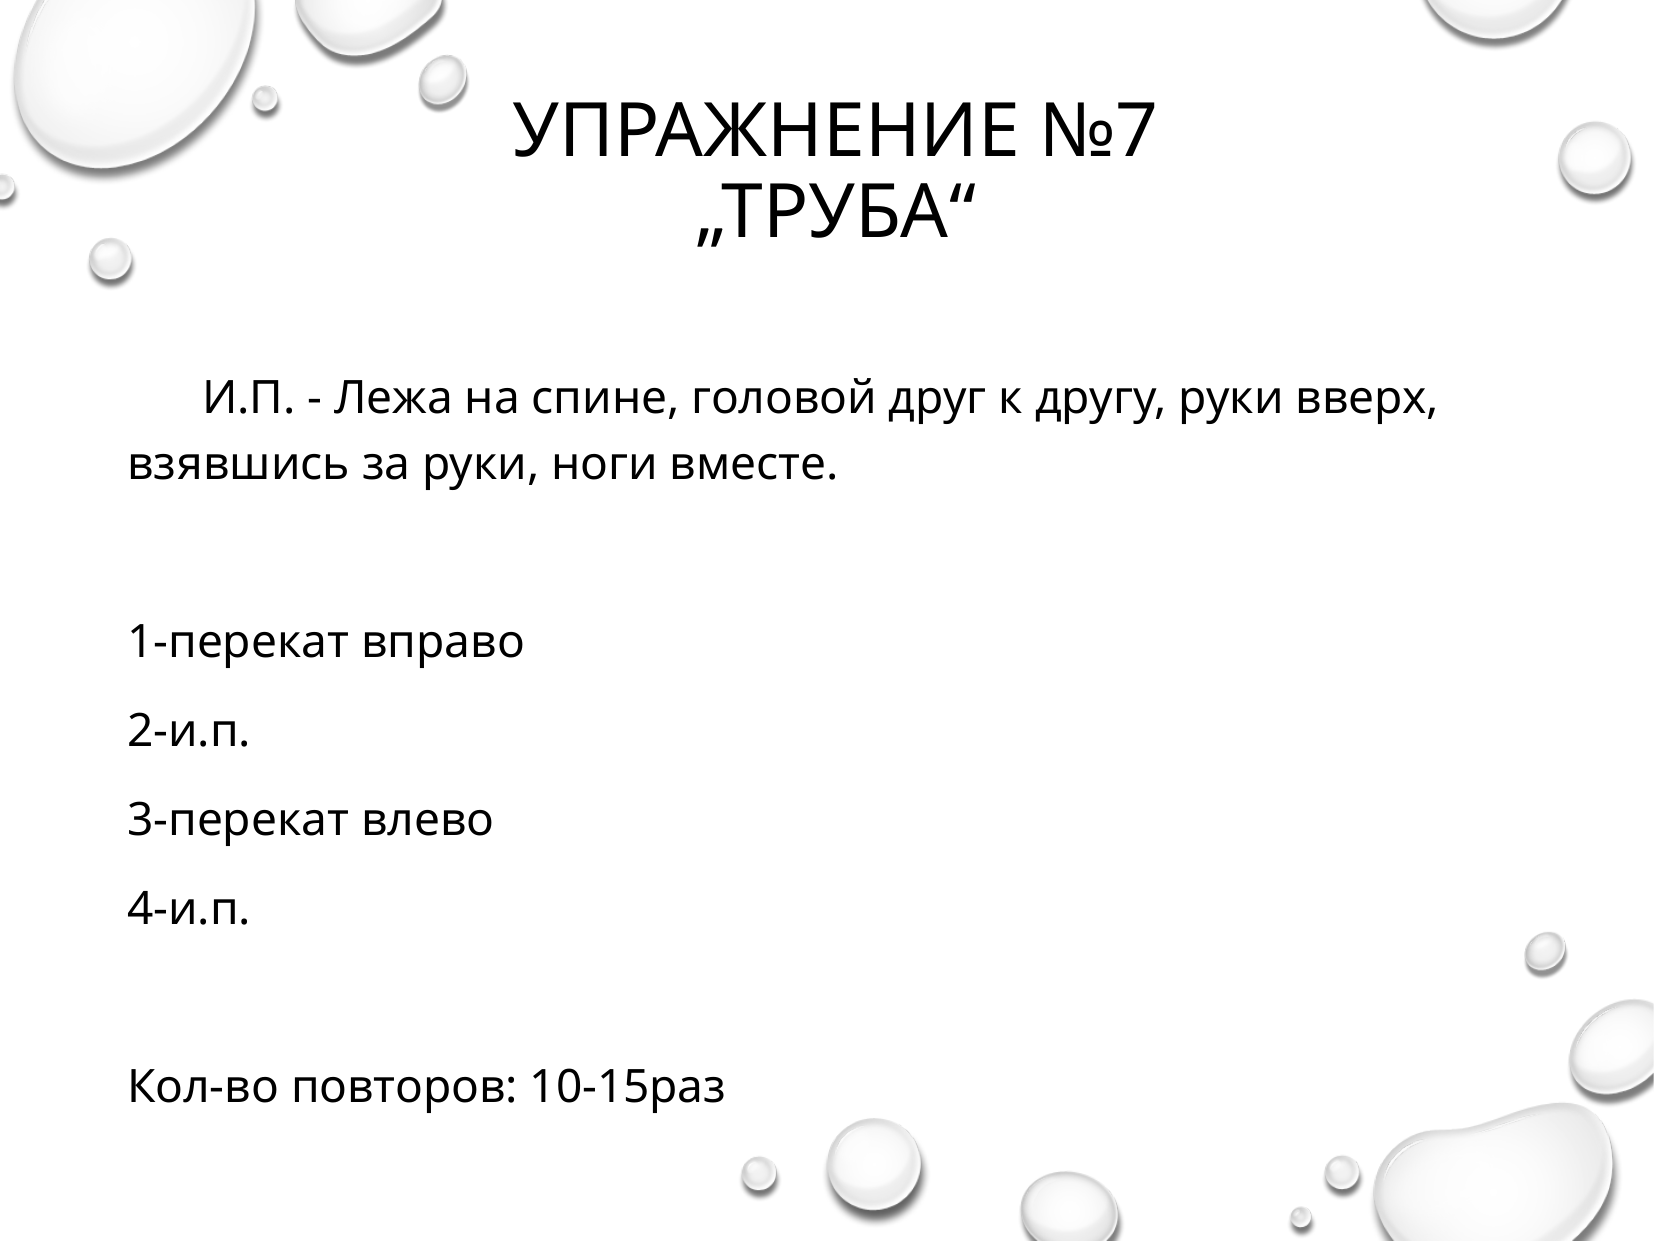

# Упражнение №7 „Труба“
	И.П. - Лежа на спине, головой друг к другу, руки вверх, взявшись за руки, ноги вместе.
1-перекат вправо
2-и.п.
3-перекат влево
4-и.п.
Кол-во повторов: 10-15раз